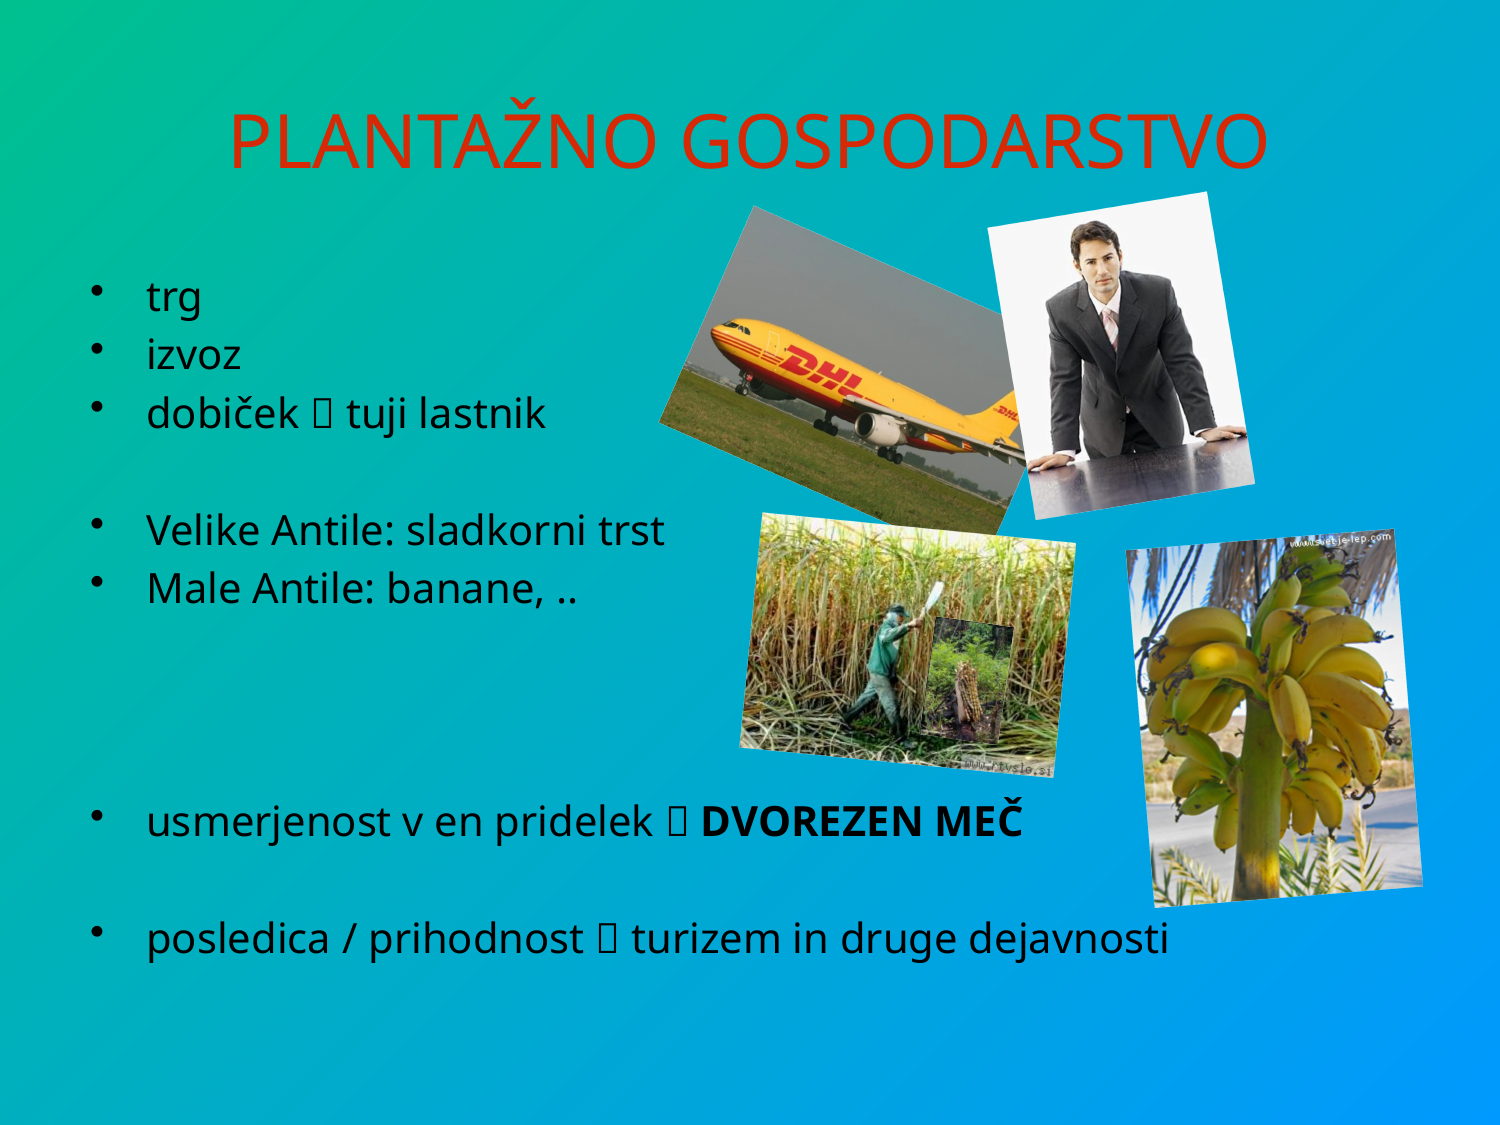

# PLANTAŽNO GOSPODARSTVO
trg
izvoz
dobiček  tuji lastnik
Velike Antile: sladkorni trst
Male Antile: banane, ..
usmerjenost v en pridelek  DVOREZEN MEČ
posledica / prihodnost  turizem in druge dejavnosti